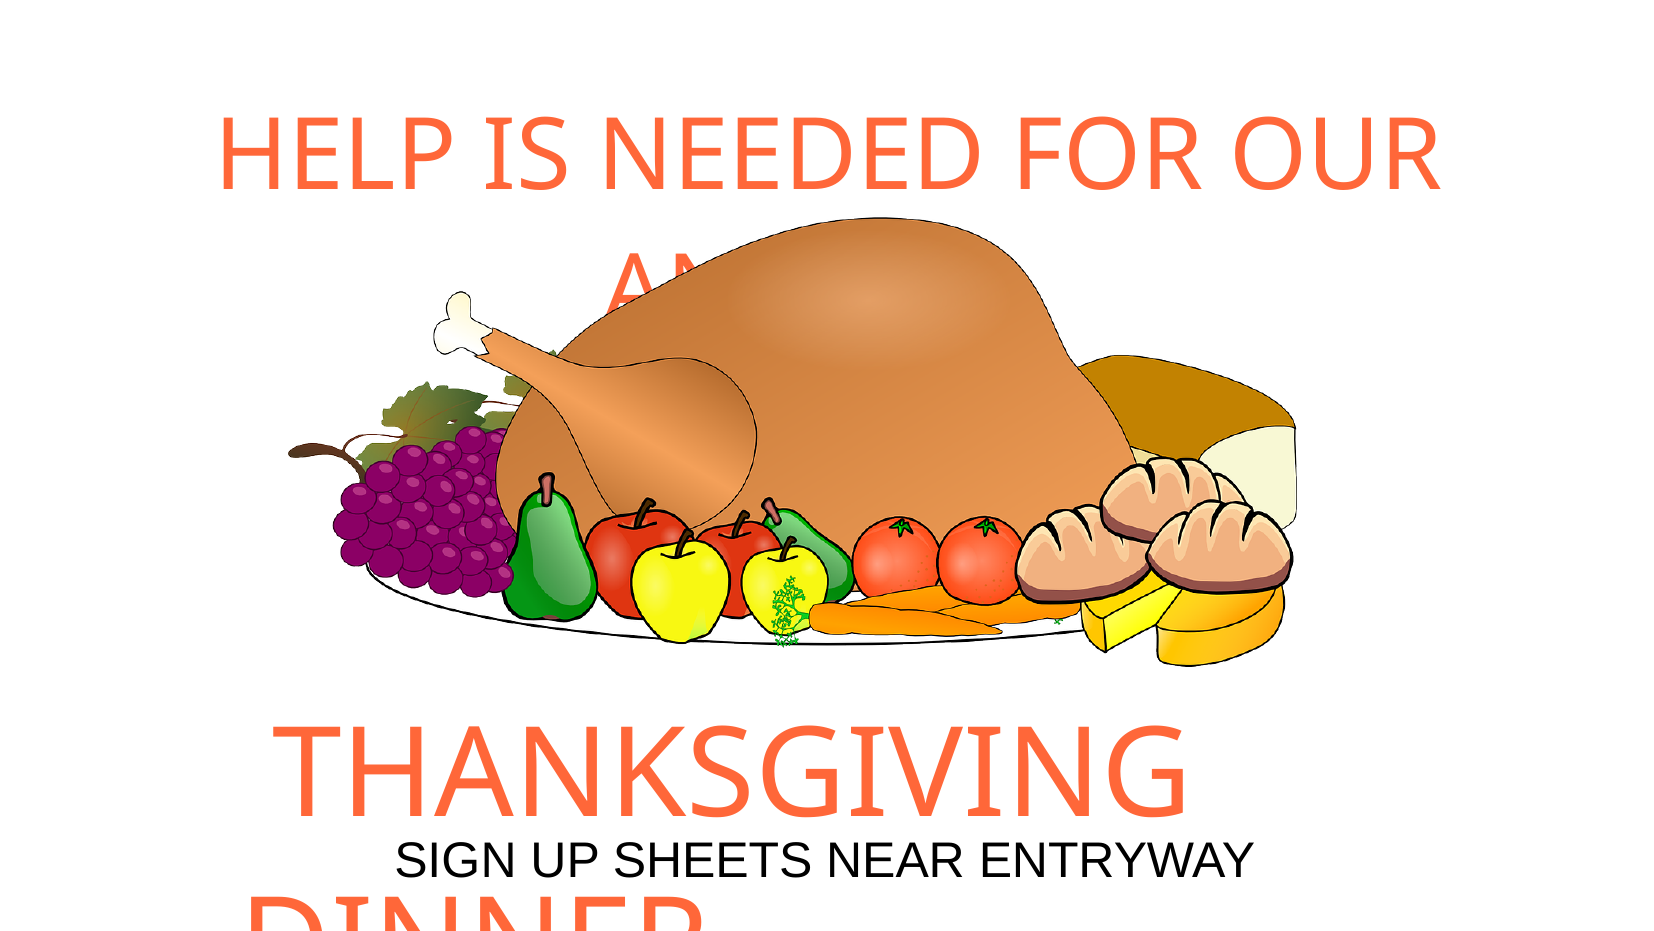

HELP IS NEEDED FOR OUR ANNUAL
 THANKSGIVING DINNER
SIGN UP SHEETS NEAR ENTRYWAY